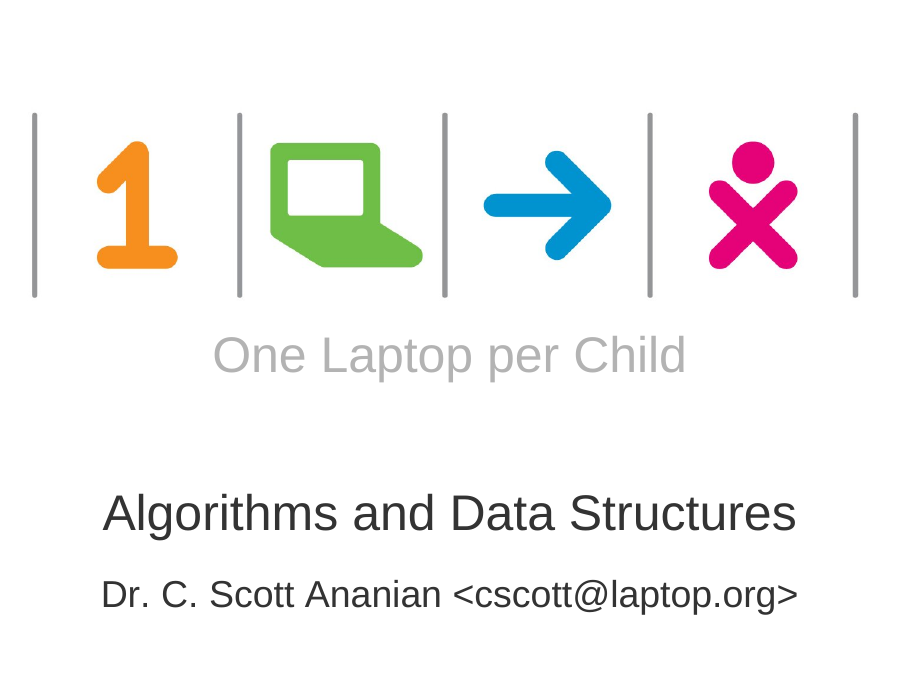

One Laptop per Child
Algorithms and Data Structures
Dr. C. Scott Ananian <cscott@laptop.org>